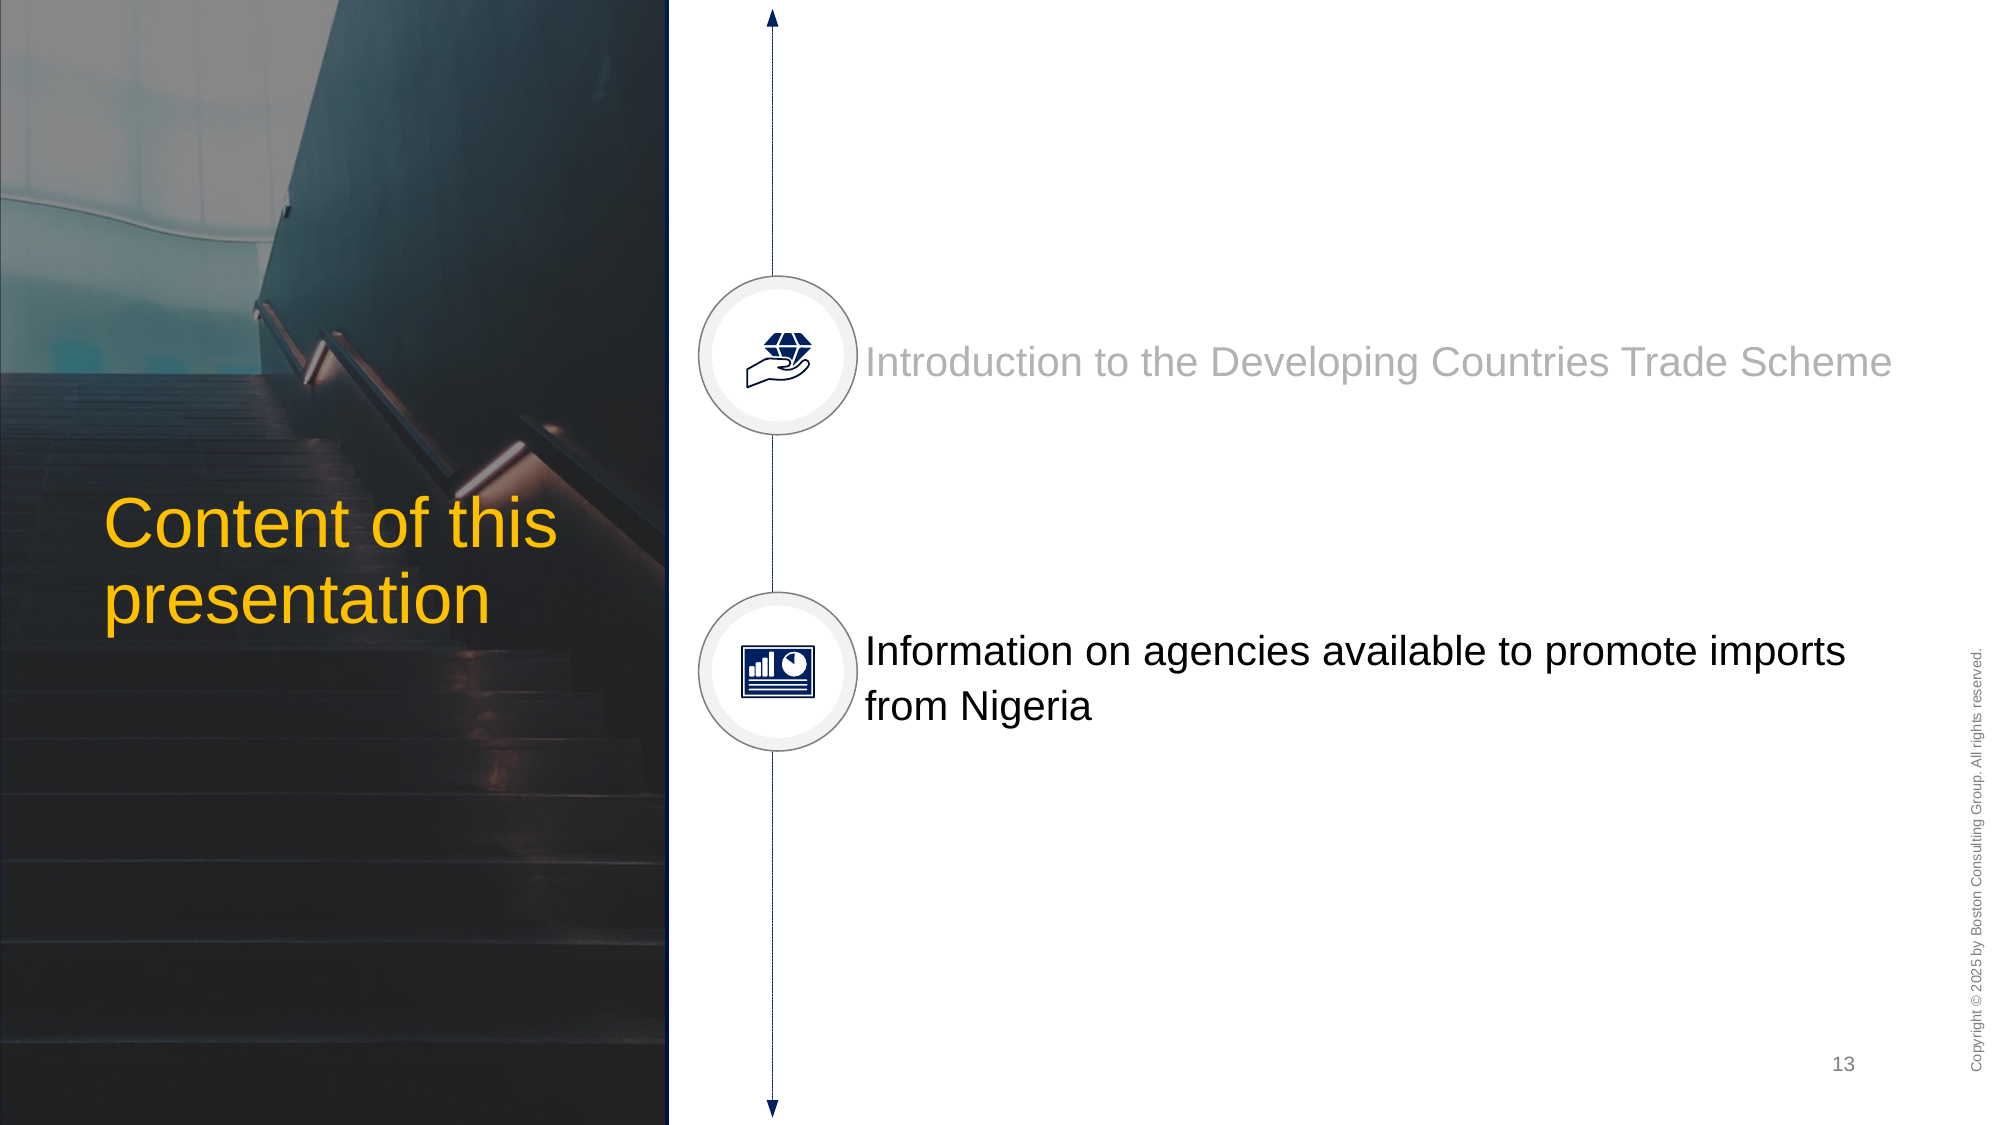

Introduction to the Developing Countries Trade Scheme
# Content of this presentation
Information on agencies available to promote imports from Nigeria